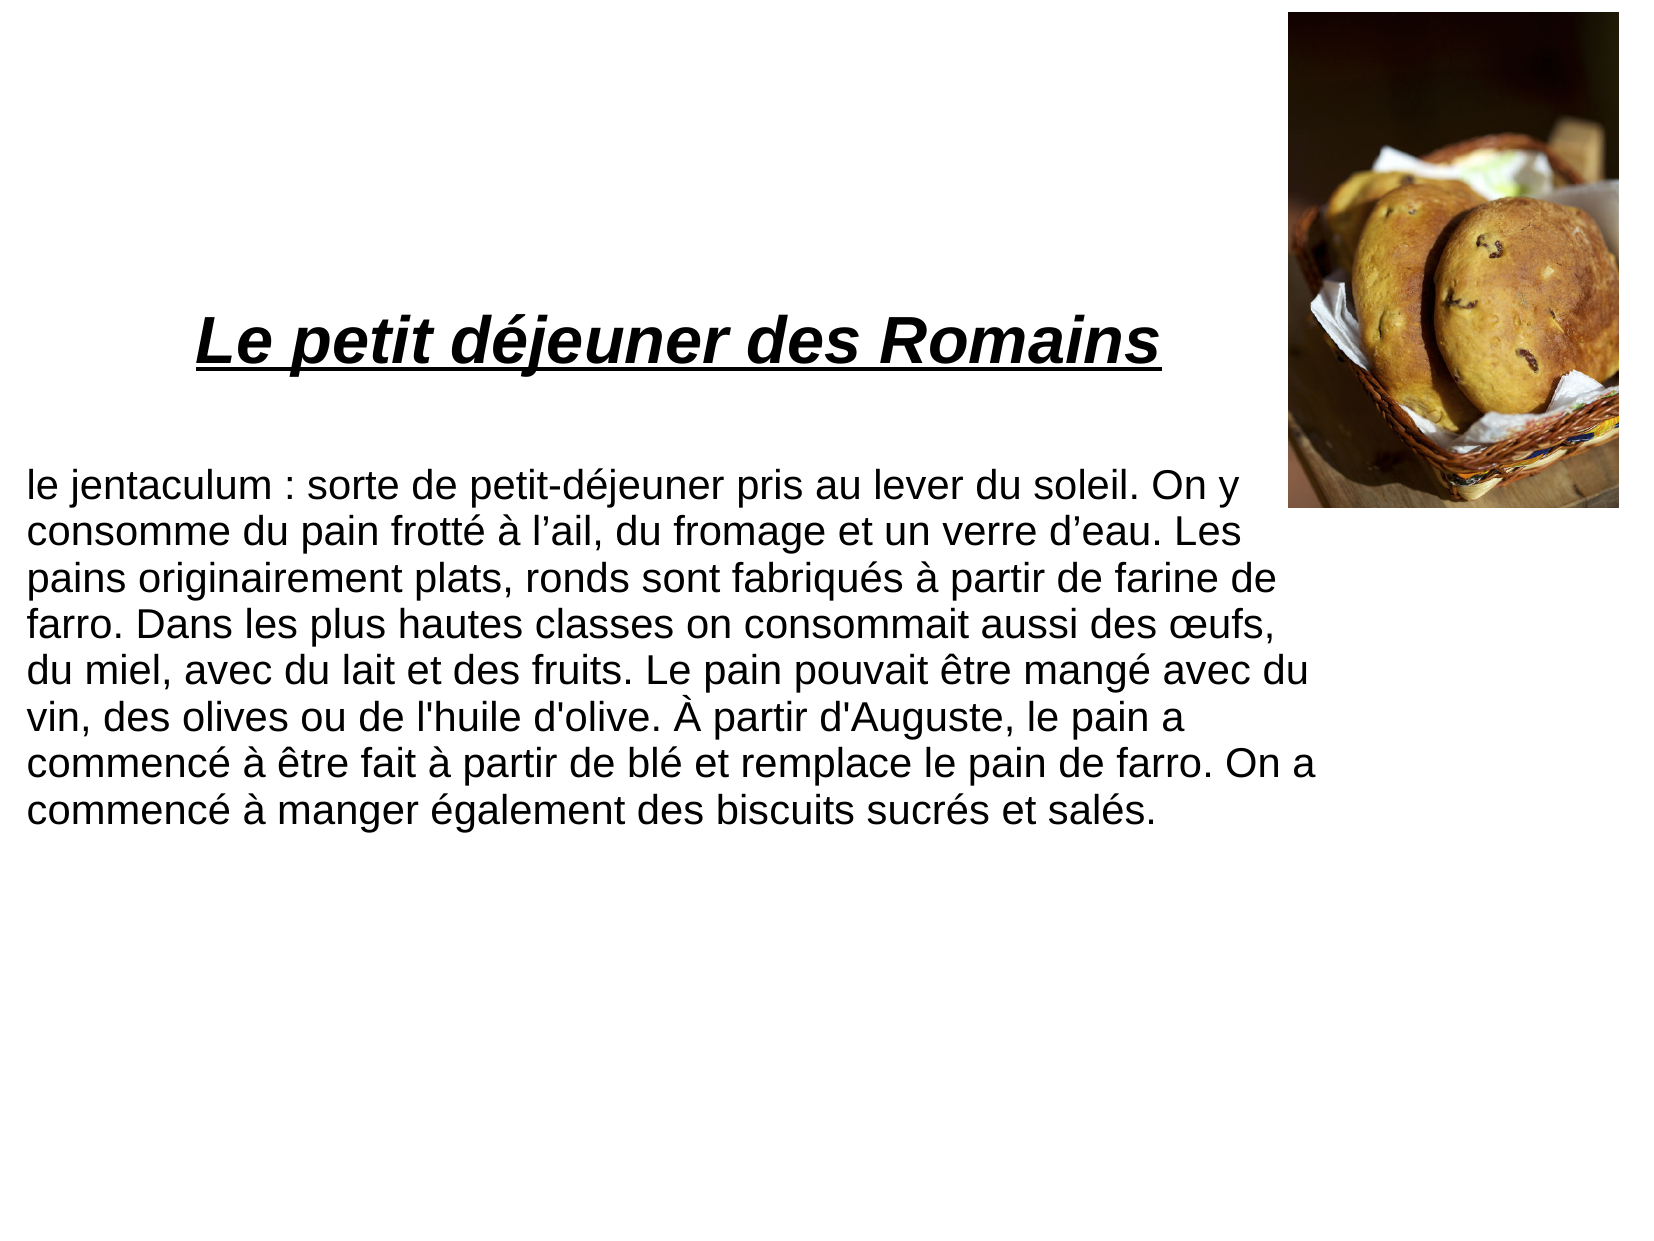

Le petit déjeuner des Romains
le jentaculum : sorte de petit-déjeuner pris au lever du soleil. On y consomme du pain frotté à l’ail, du fromage et un verre d’eau. Les pains originairement plats, ronds sont fabriqués à partir de farine de farro. Dans les plus hautes classes on consommait aussi des œufs, du miel, avec du lait et des fruits. Le pain pouvait être mangé avec du vin, des olives ou de l'huile d'olive. À partir d'Auguste, le pain a commencé à être fait à partir de blé et remplace le pain de farro. On a commencé à manger également des biscuits sucrés et salés.